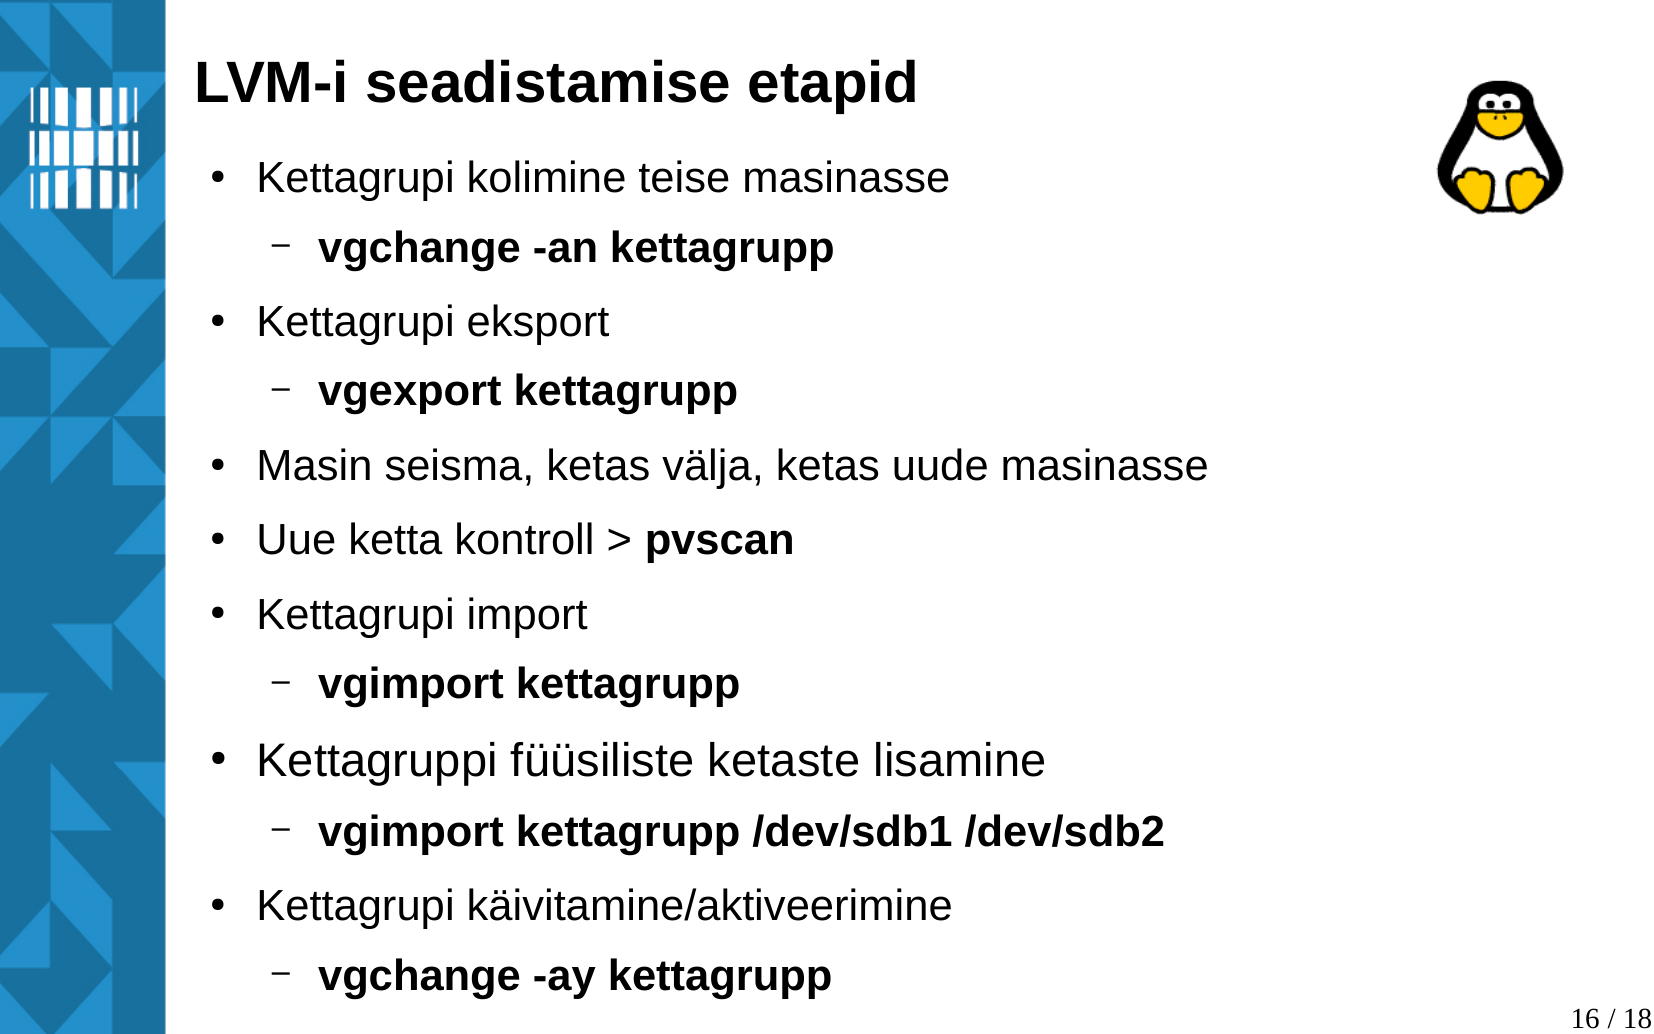

# LVM-i seadistamise etapid
Kettagrupi kolimine teise masinasse
vgchange -an kettagrupp
Kettagrupi eksport
vgexport kettagrupp
Masin seisma, ketas välja, ketas uude masinasse
Uue ketta kontroll > pvscan
Kettagrupi import
vgimport kettagrupp
Kettagruppi füüsiliste ketaste lisamine
vgimport kettagrupp /dev/sdb1 /dev/sdb2
Kettagrupi käivitamine/aktiveerimine
vgchange -ay kettagrupp